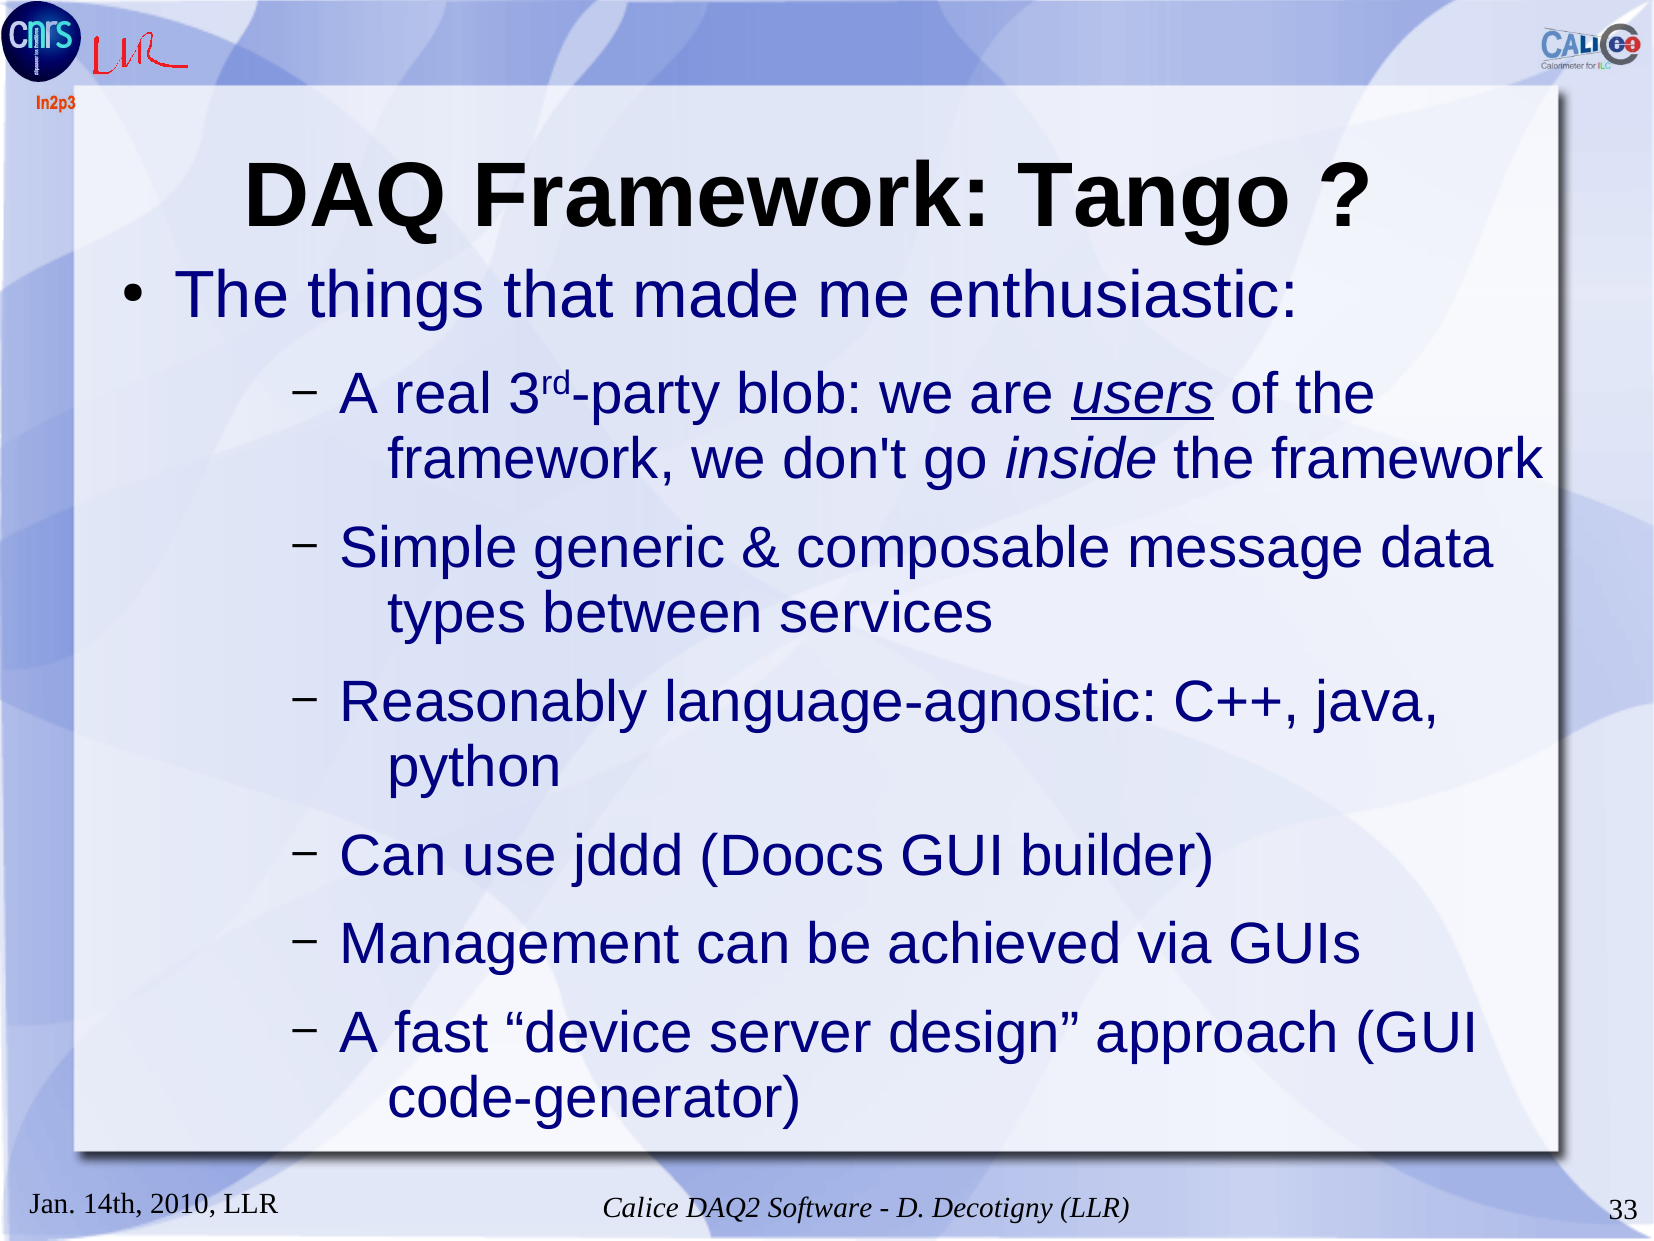

# DAQ Framework: Tango ?
The things that made me enthusiastic:
A real 3rd-party blob: we are users of the framework, we don't go inside the framework
Simple generic & composable message data types between services
Reasonably language-agnostic: C++, java, python
Can use jddd (Doocs GUI builder)
Management can be achieved via GUIs
A fast “device server design” approach (GUI code-generator)
Jan. 14th, 2010, LLR
Calice DAQ2 Software - D. Decotigny (LLR)
33